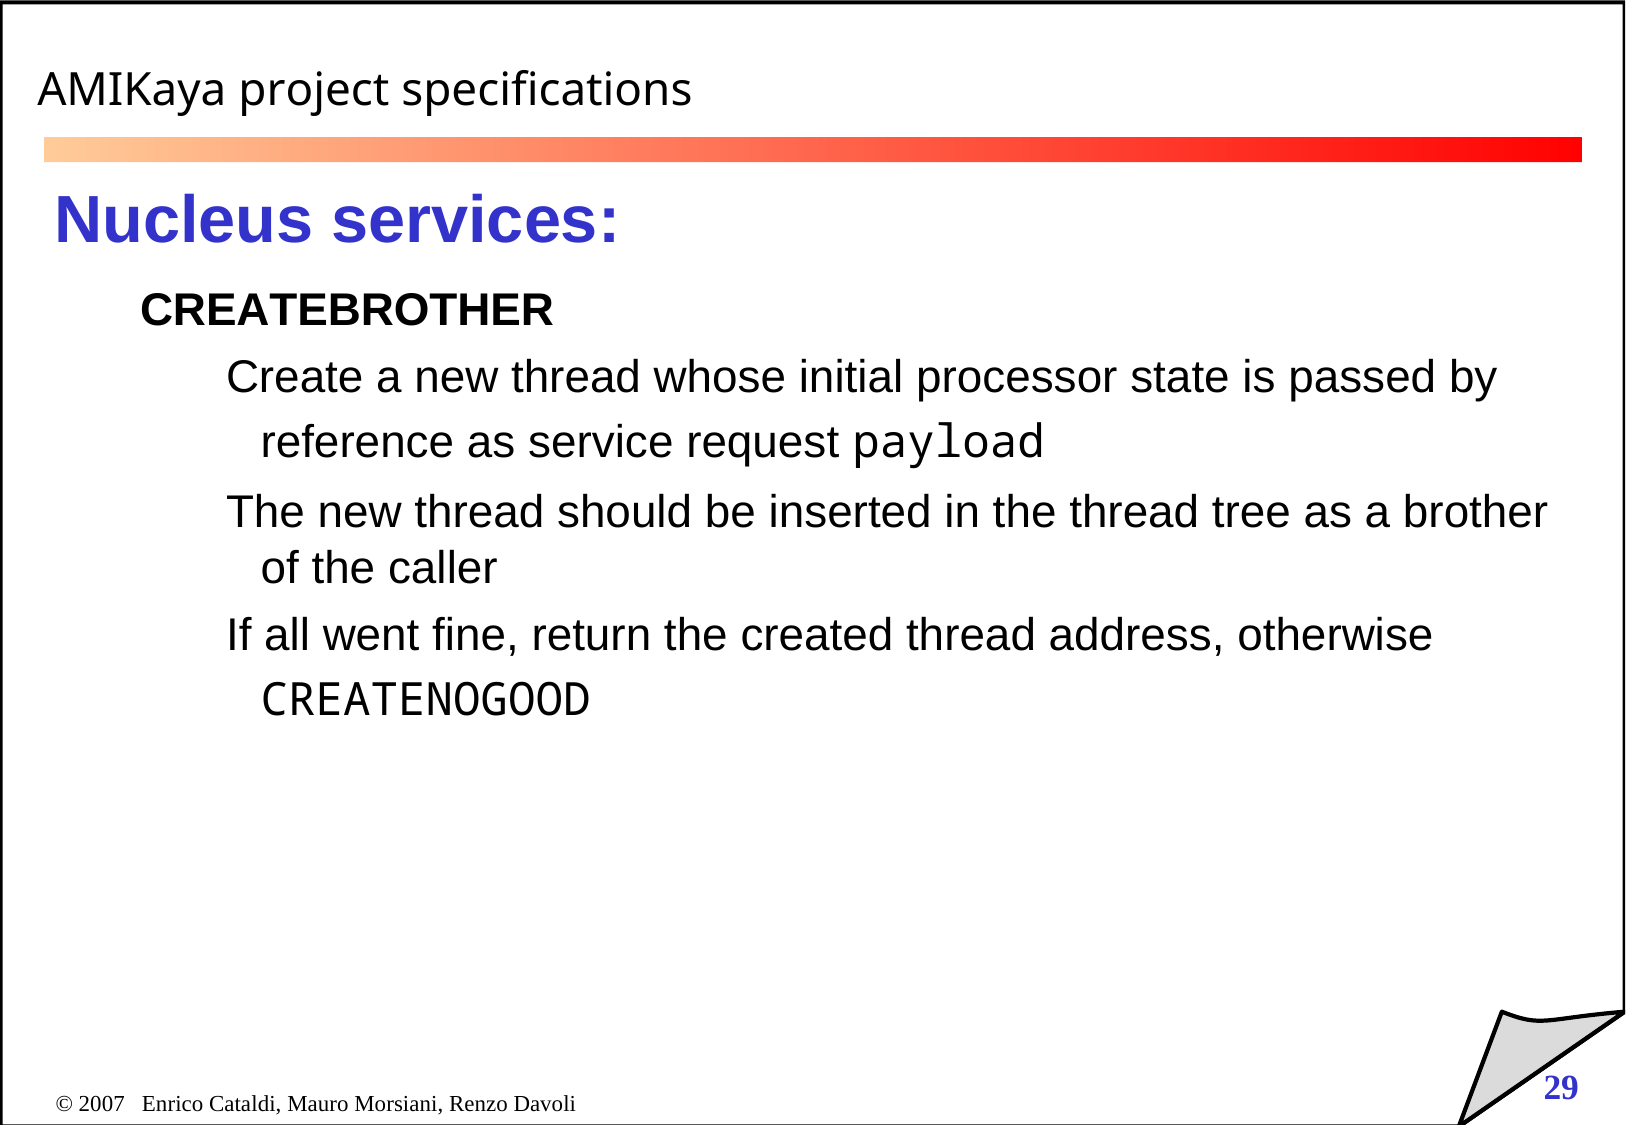

# AMIKaya project specifications
Nucleus services:
CREATEBROTHER
Create a new thread whose initial processor state is passed by reference as service request payload
The new thread should be inserted in the thread tree as a brother of the caller
If all went fine, return the created thread address, otherwise CREATENOGOOD